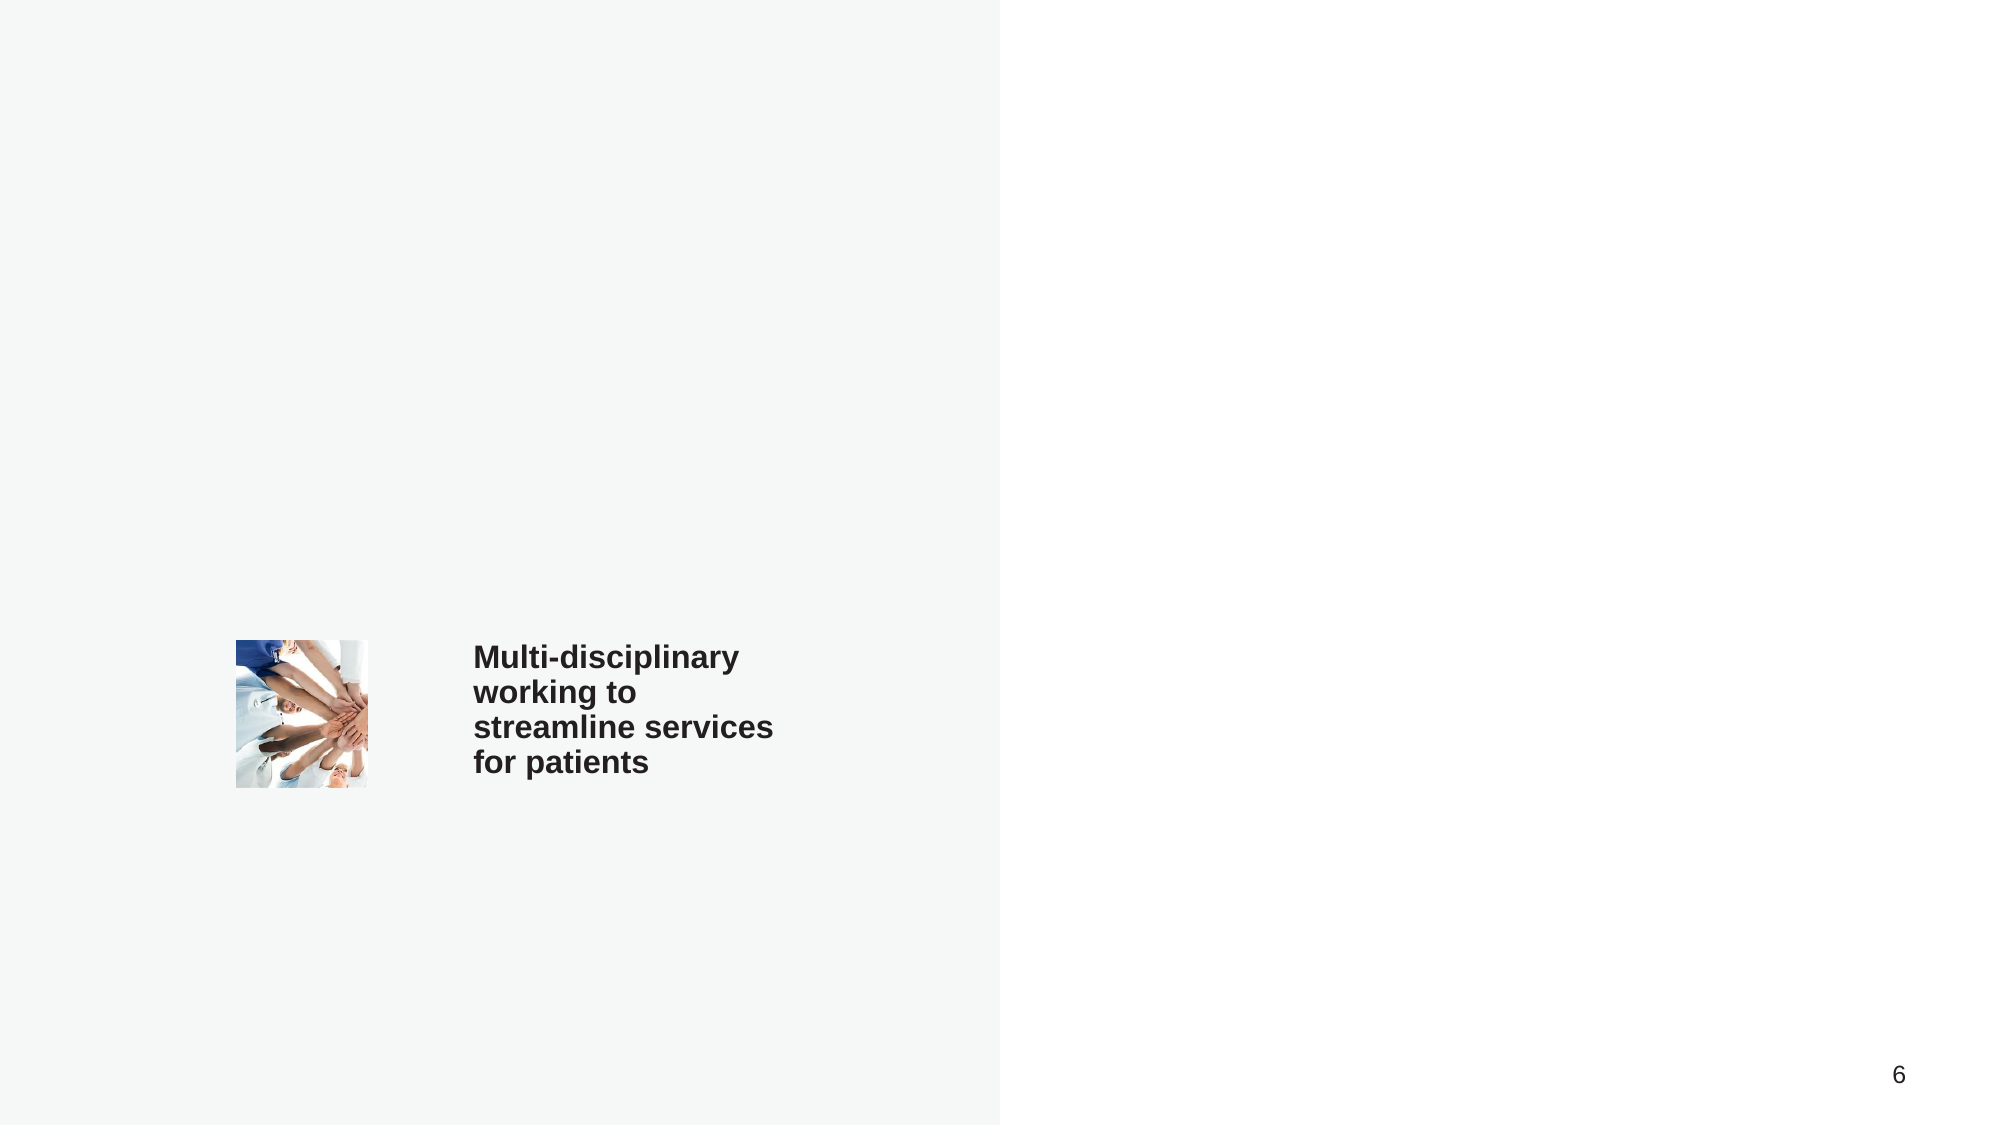

# Multi-disciplinary working to streamline services for patients